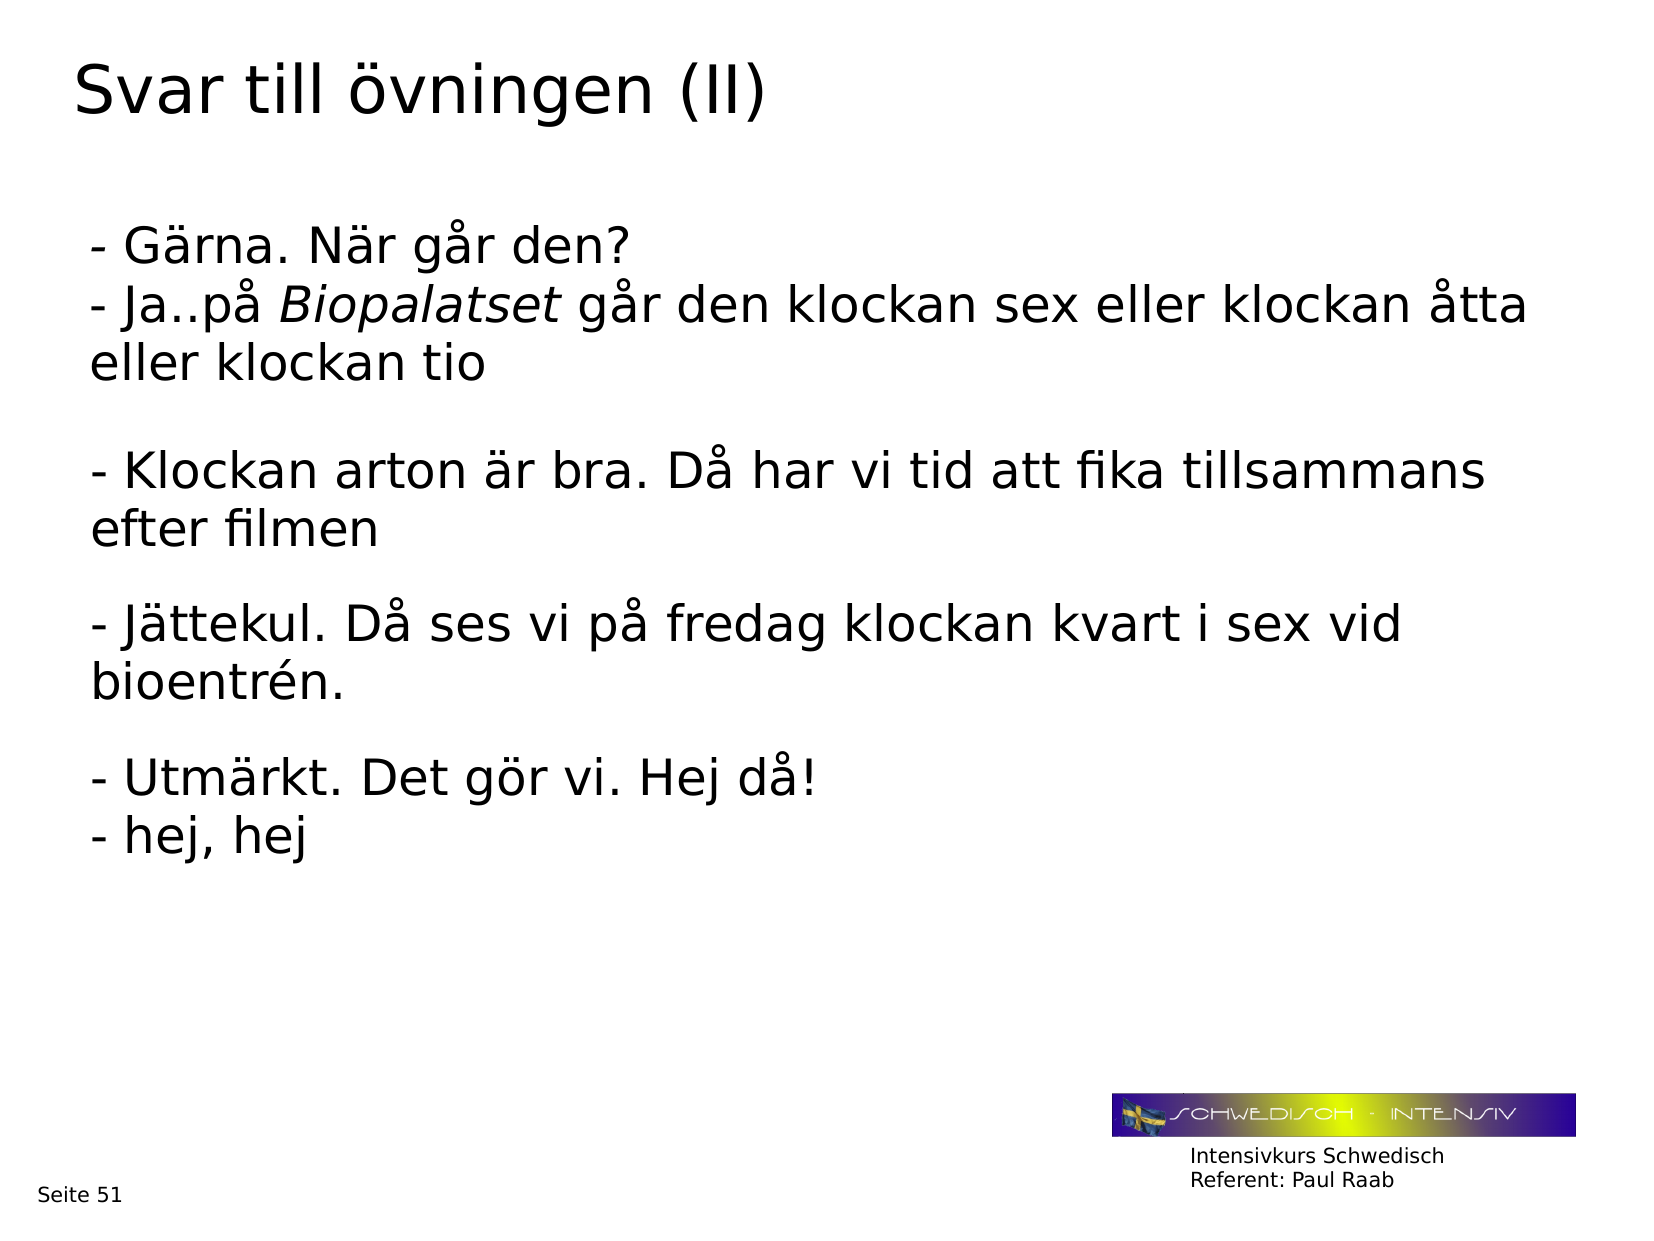

Svar till övningen (II)
- Gärna. När går den?
- Ja..på Biopalatset går den klockan sex eller klockan åtta eller klockan tio
- Klockan arton är bra. Då har vi tid att fika tillsammans efter filmen
- Jättekul. Då ses vi på fredag klockan kvart i sex vid bioentrén.
- Utmärkt. Det gör vi. Hej då!
- hej, hej